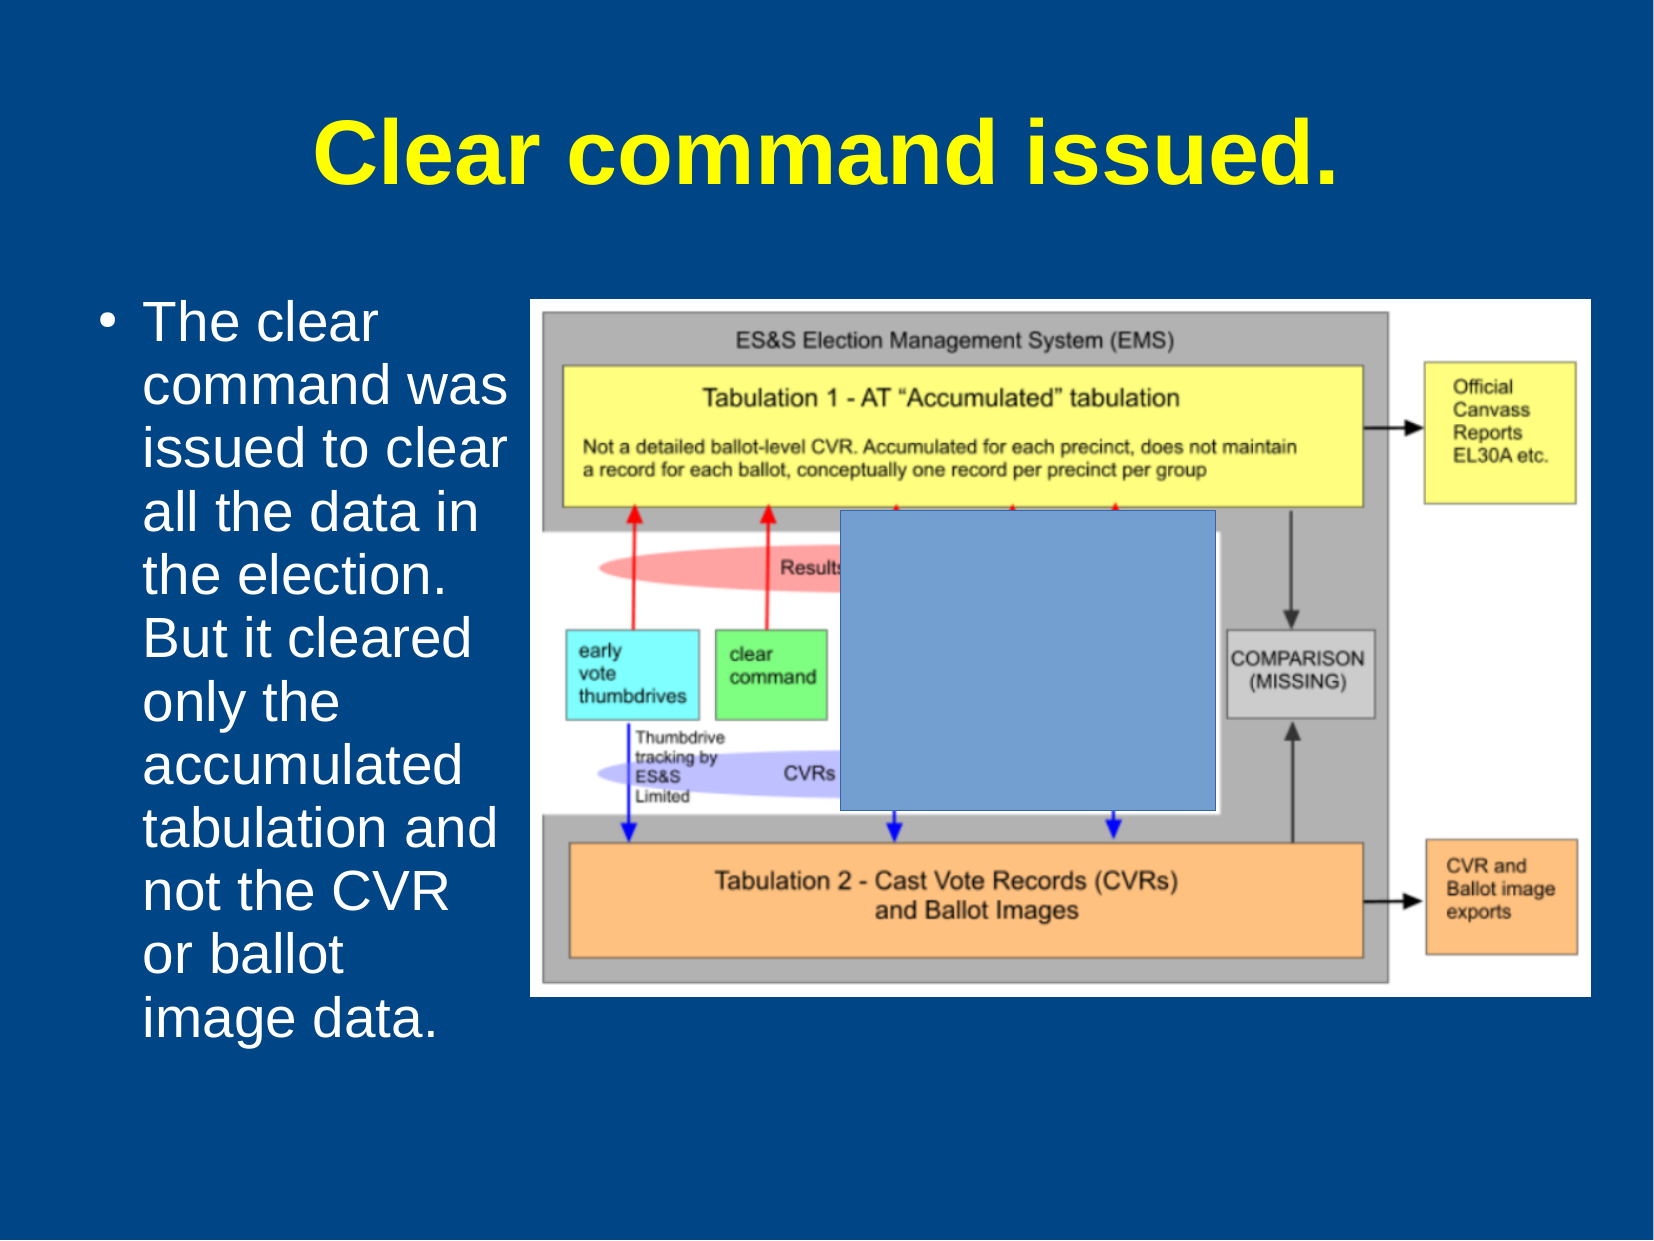

# Clear command issued.
The clear command was issued to clear all the data in the election. But it cleared only the accumulated tabulation and not the CVR or ballot image data.